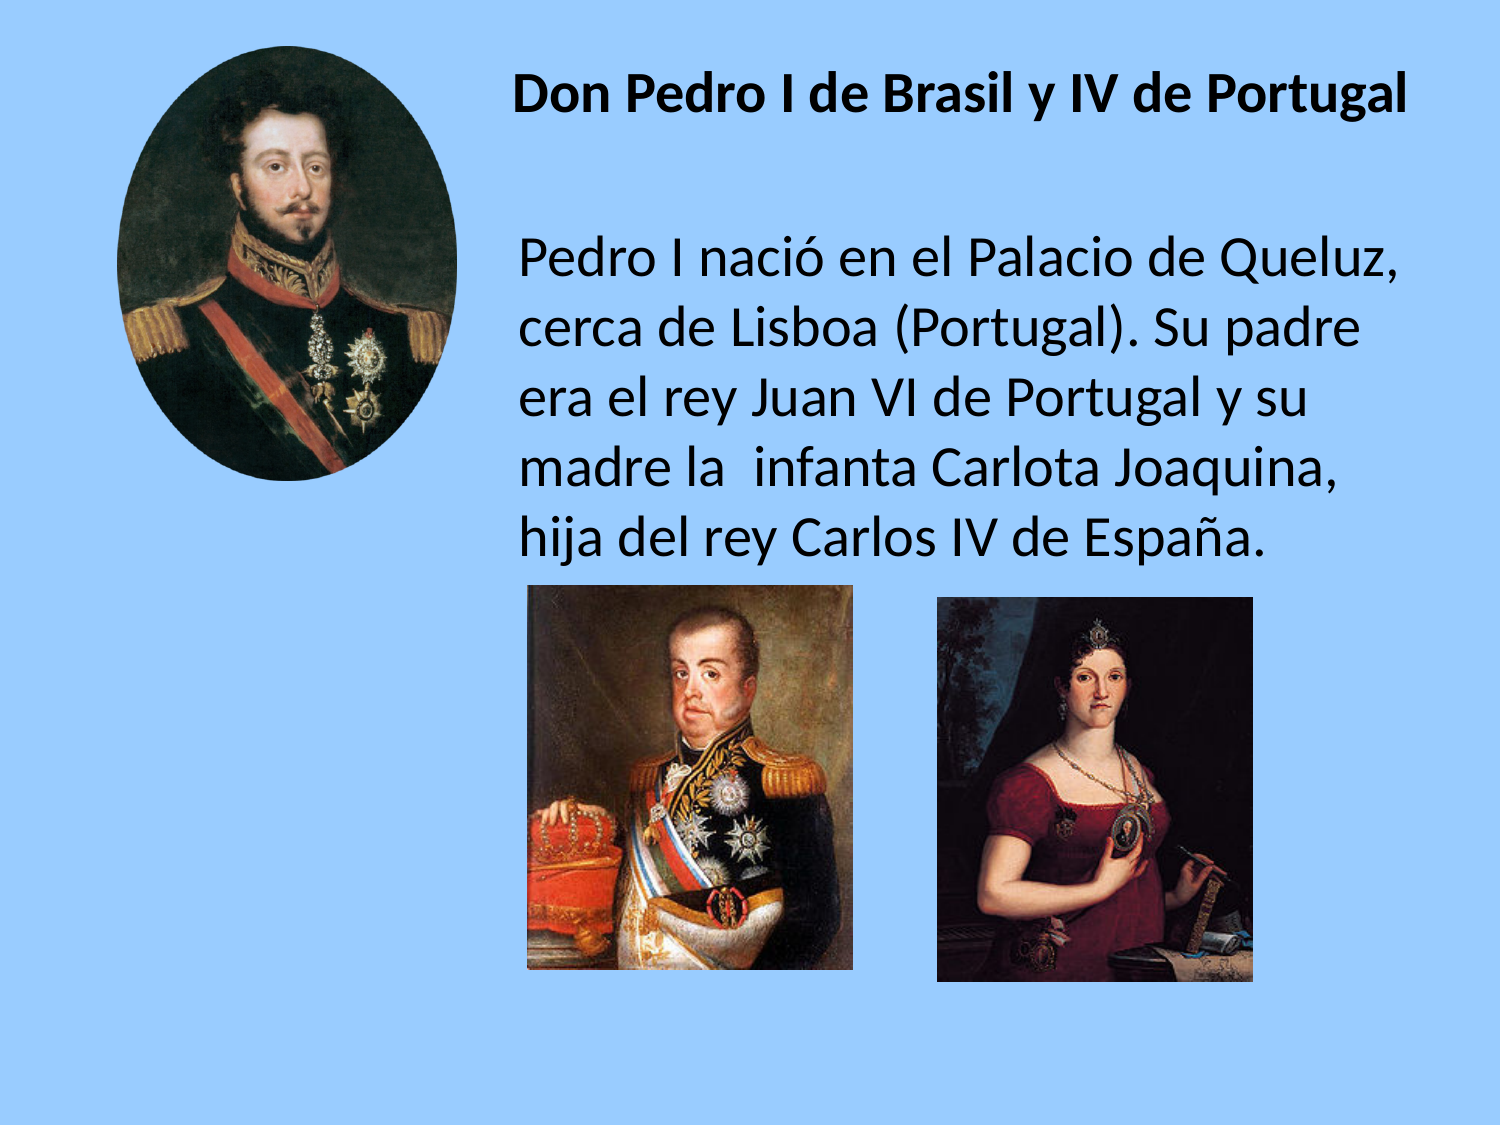

# Don Pedro I de Brasil y IV de Portugal
Pedro I nació en el Palacio de Queluz, cerca de Lisboa (Portugal). Su padre era el rey Juan VI de Portugal y su madre la infanta Carlota Joaquina, hija del rey Carlos IV de España.